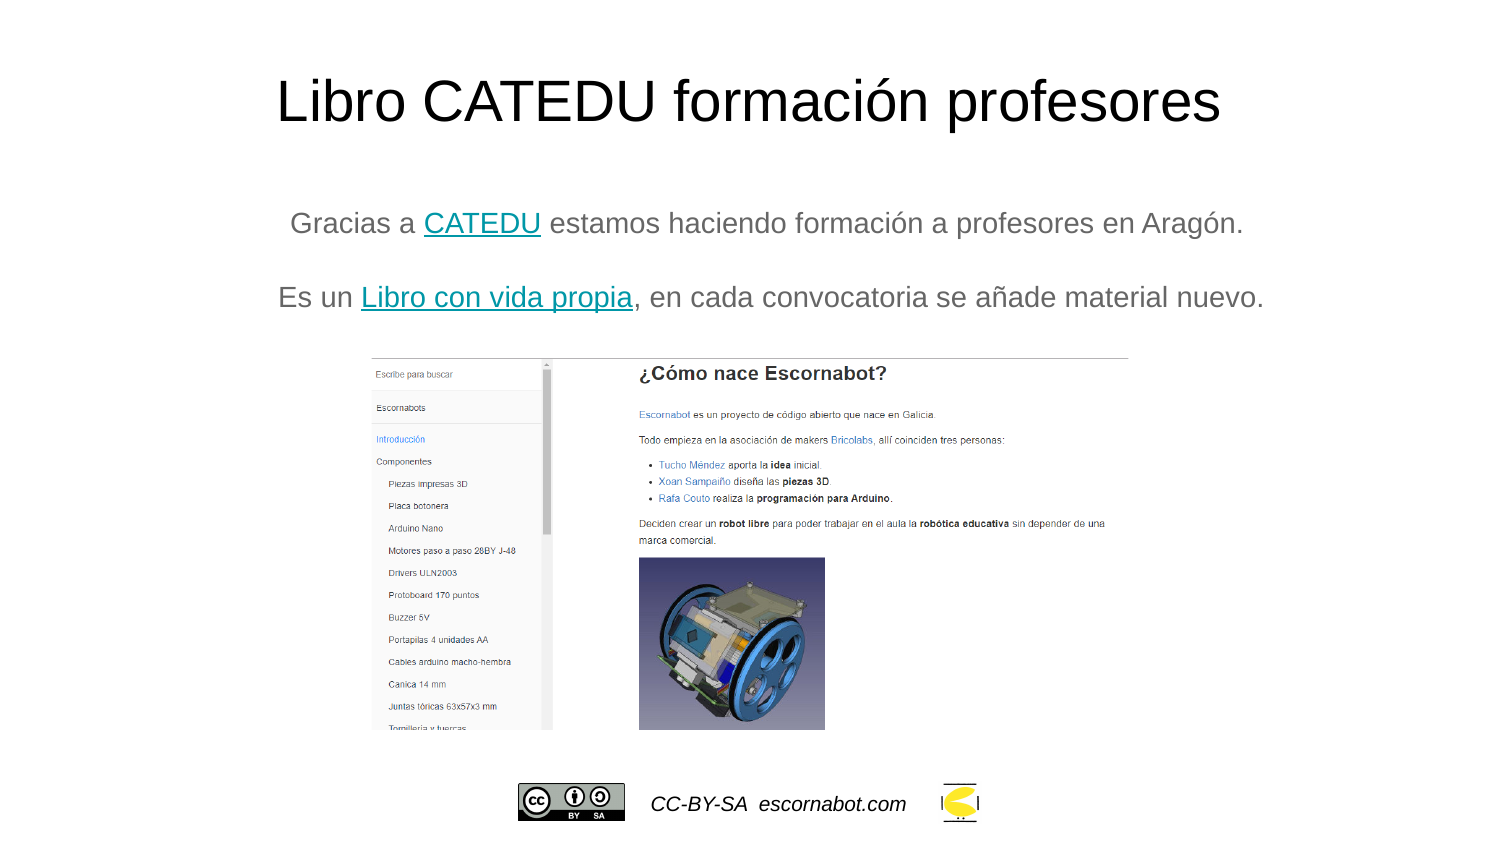

# Libro CATEDU formación profesores
Gracias a CATEDU estamos haciendo formación a profesores en Aragón.
Es un Libro con vida propia, en cada convocatoria se añade material nuevo.
CC-BY-SA escornabot.com